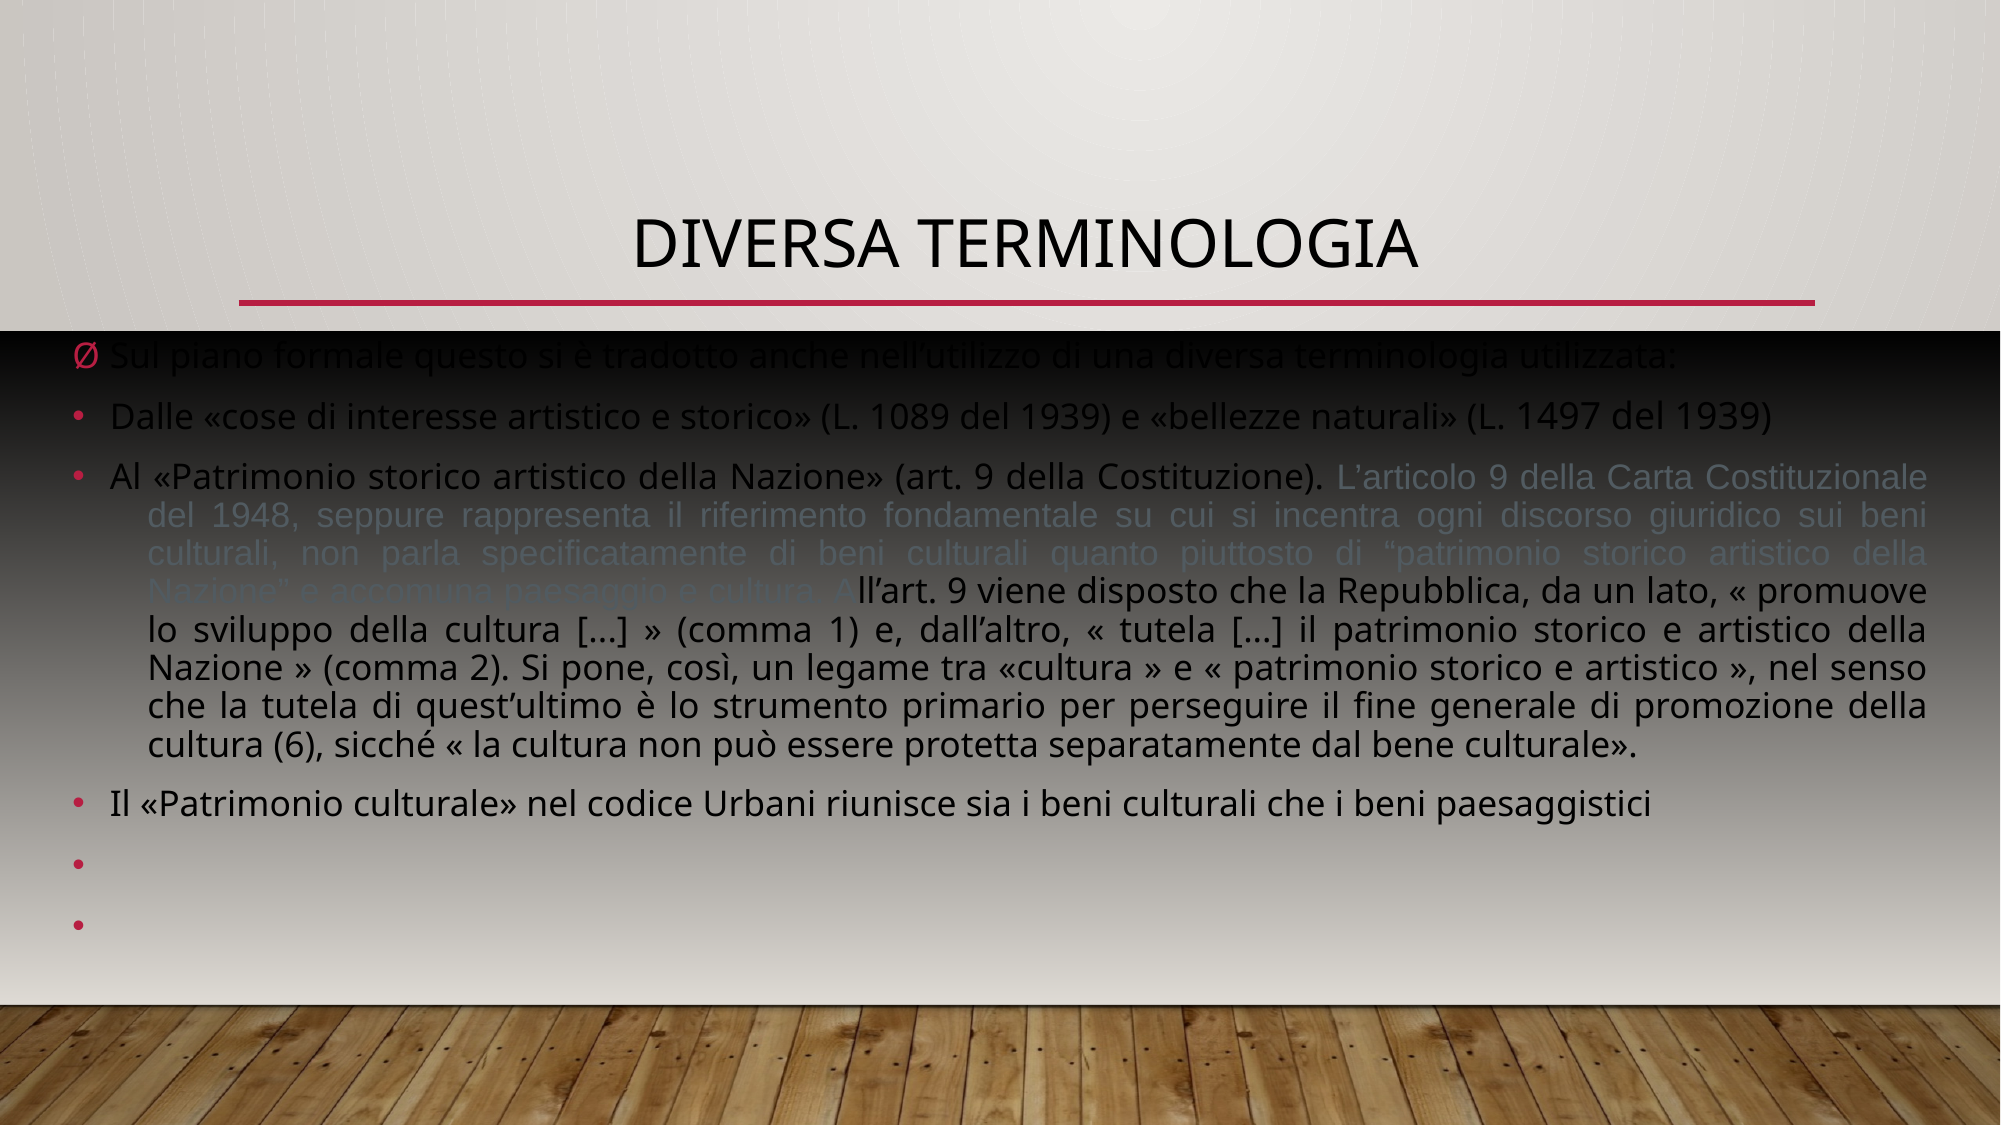

# Diversa terminologia
Sul piano formale questo si è tradotto anche nell’utilizzo di una diversa terminologia utilizzata:
Dalle «cose di interesse artistico e storico» (L. 1089 del 1939) e «bellezze naturali» (L. 1497 del 1939)
Al «Patrimonio storico artistico della Nazione» (art. 9 della Costituzione). L’articolo 9 della Carta Costituzionale del 1948, seppure rappresenta il riferimento fondamentale su cui si incentra ogni discorso giuridico sui beni culturali, non parla specificatamente di beni culturali quanto piuttosto di “patrimonio storico artistico della Nazione” e accomuna paesaggio e cultura. All’art. 9 viene disposto che la Repubblica, da un lato, « promuove lo sviluppo della cultura [...] » (comma 1) e, dall’altro, « tutela [...] il patrimonio storico e artistico della Nazione » (comma 2). Si pone, così, un legame tra «cultura » e « patrimonio storico e artistico », nel senso che la tutela di quest’ultimo è lo strumento primario per perseguire il fine generale di promozione della cultura (6), sicché « la cultura non può essere protetta separatamente dal bene culturale».
Il «Patrimonio culturale» nel codice Urbani riunisce sia i beni culturali che i beni paesaggistici